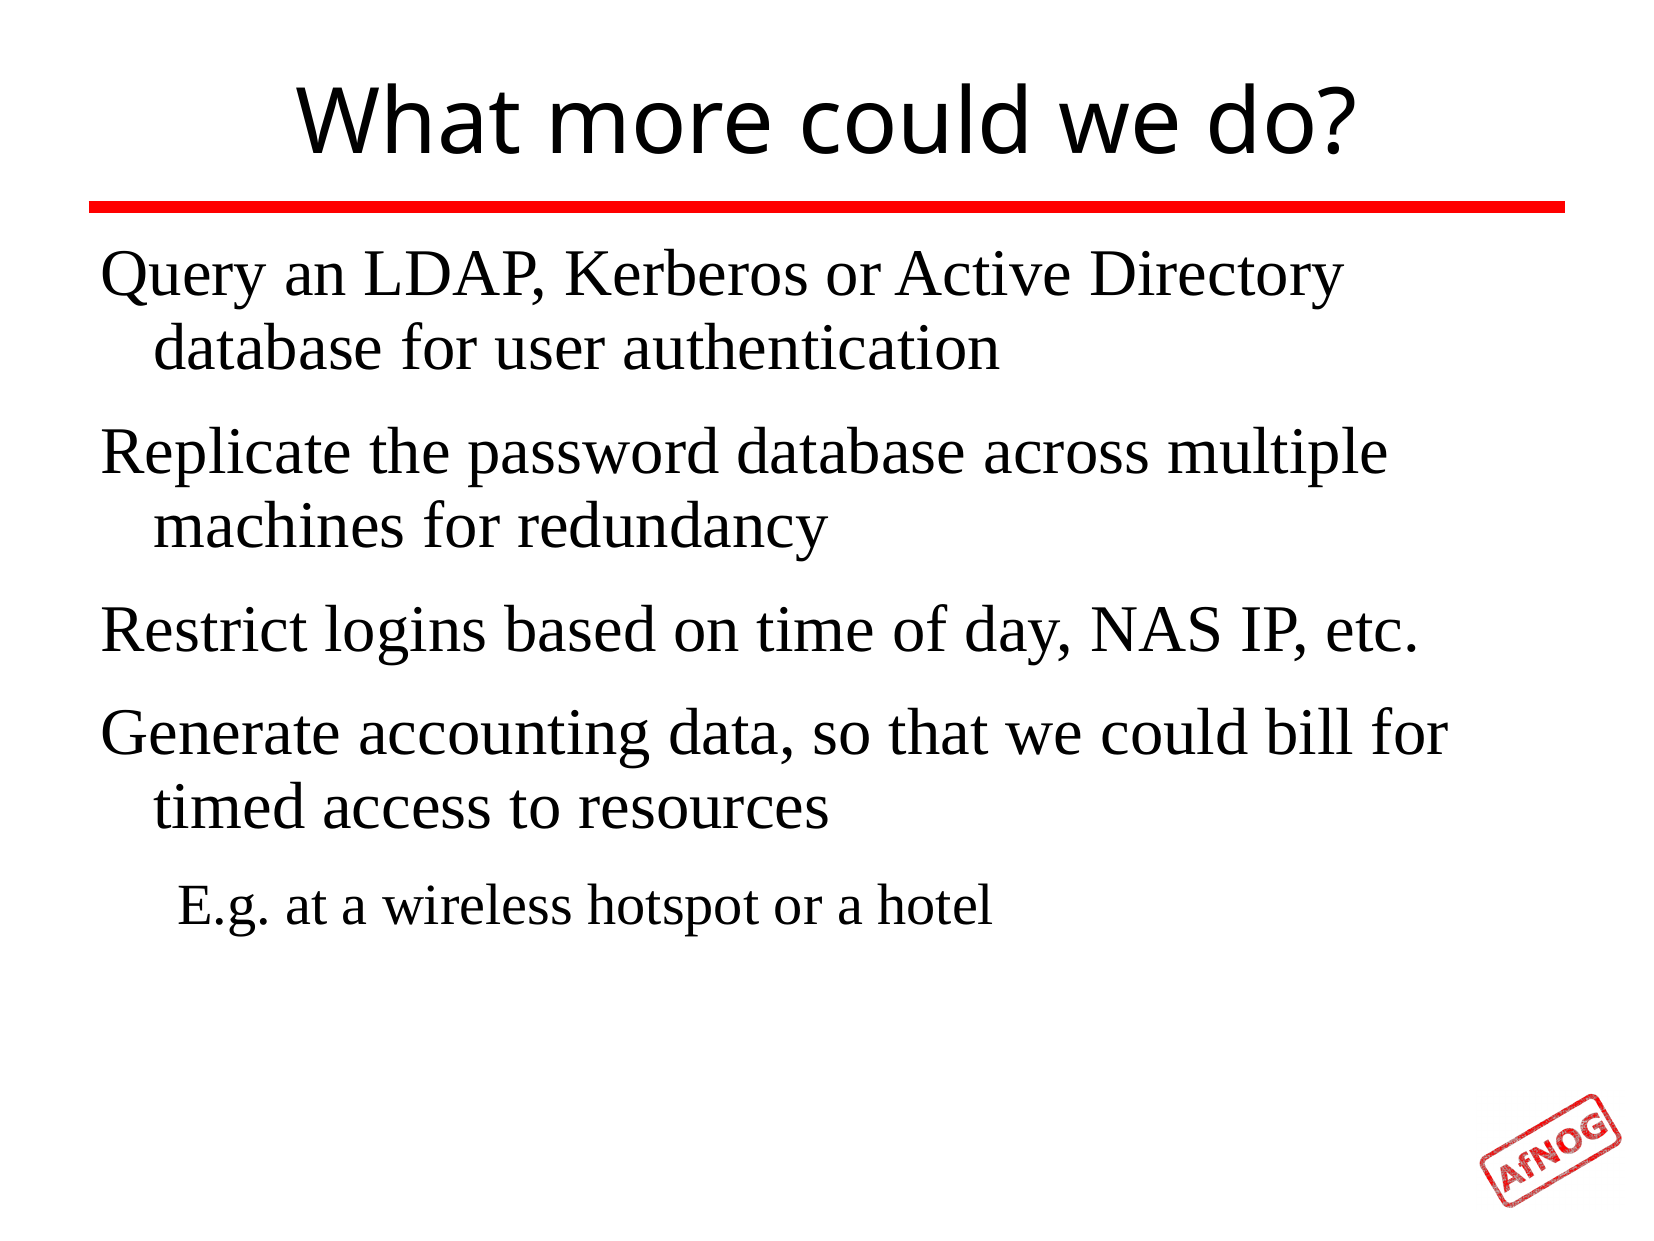

# What more could we do?
Query an LDAP, Kerberos or Active Directory database for user authentication
Replicate the password database across multiple machines for redundancy
Restrict logins based on time of day, NAS IP, etc.
Generate accounting data, so that we could bill for timed access to resources
E.g. at a wireless hotspot or a hotel